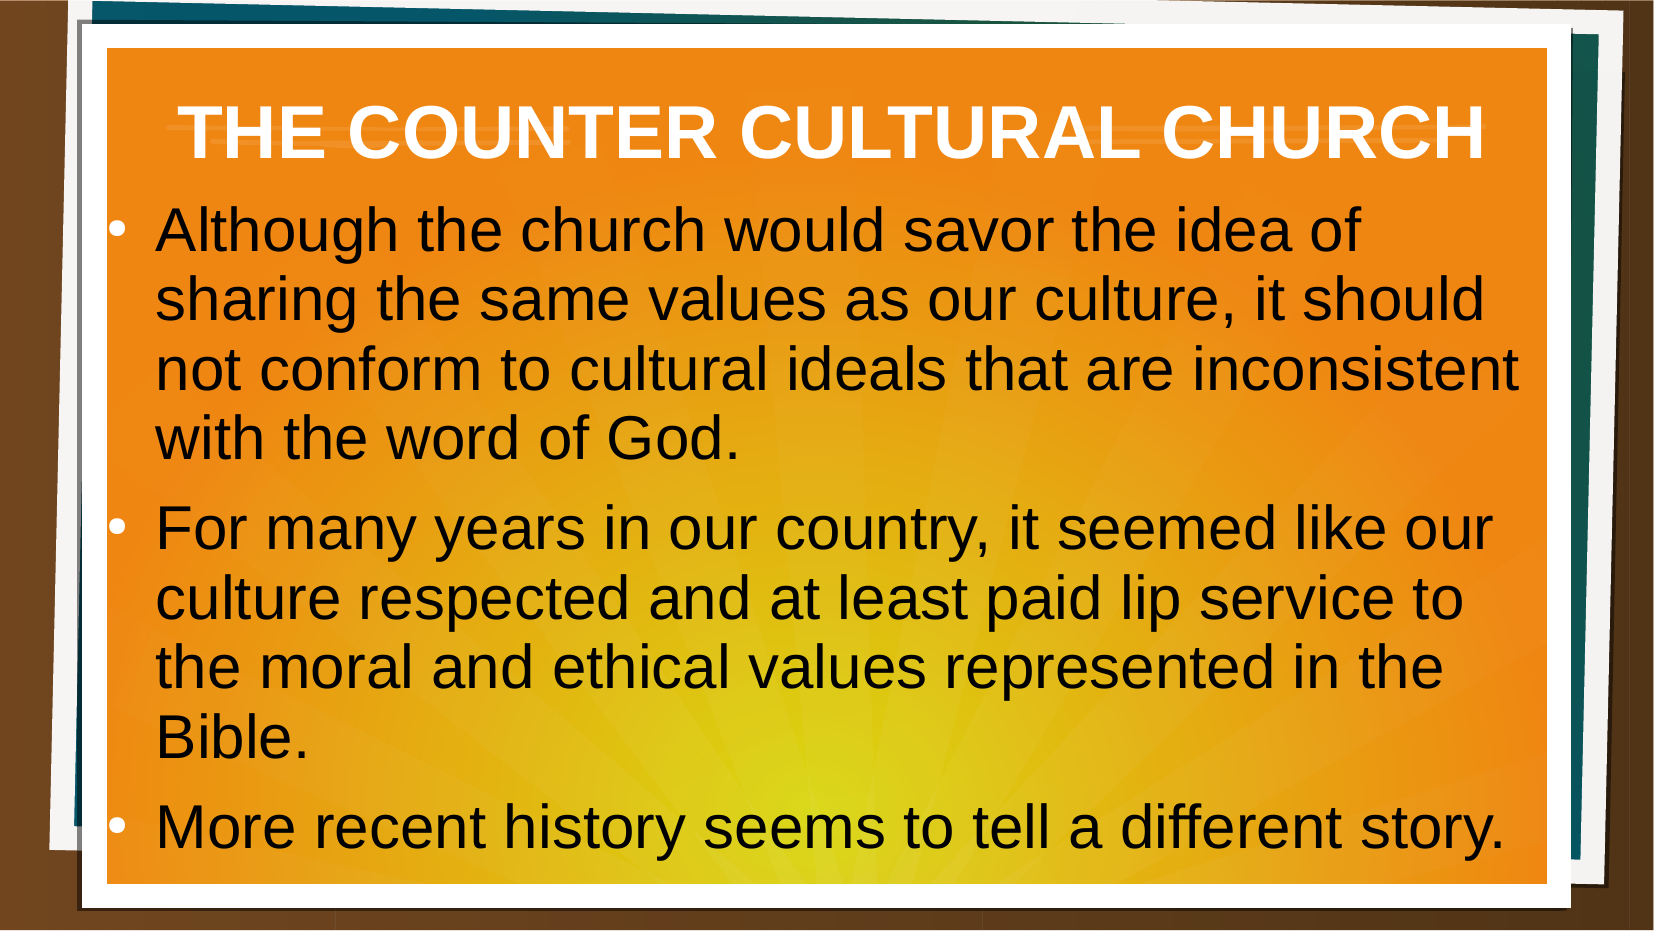

# THE COUNTER CULTURAL CHURCH
Although the church would savor the idea of sharing the same values as our culture, it should not conform to cultural ideals that are inconsistent with the word of God.
For many years in our country, it seemed like our culture respected and at least paid lip service to the moral and ethical values represented in the Bible.
More recent history seems to tell a different story.